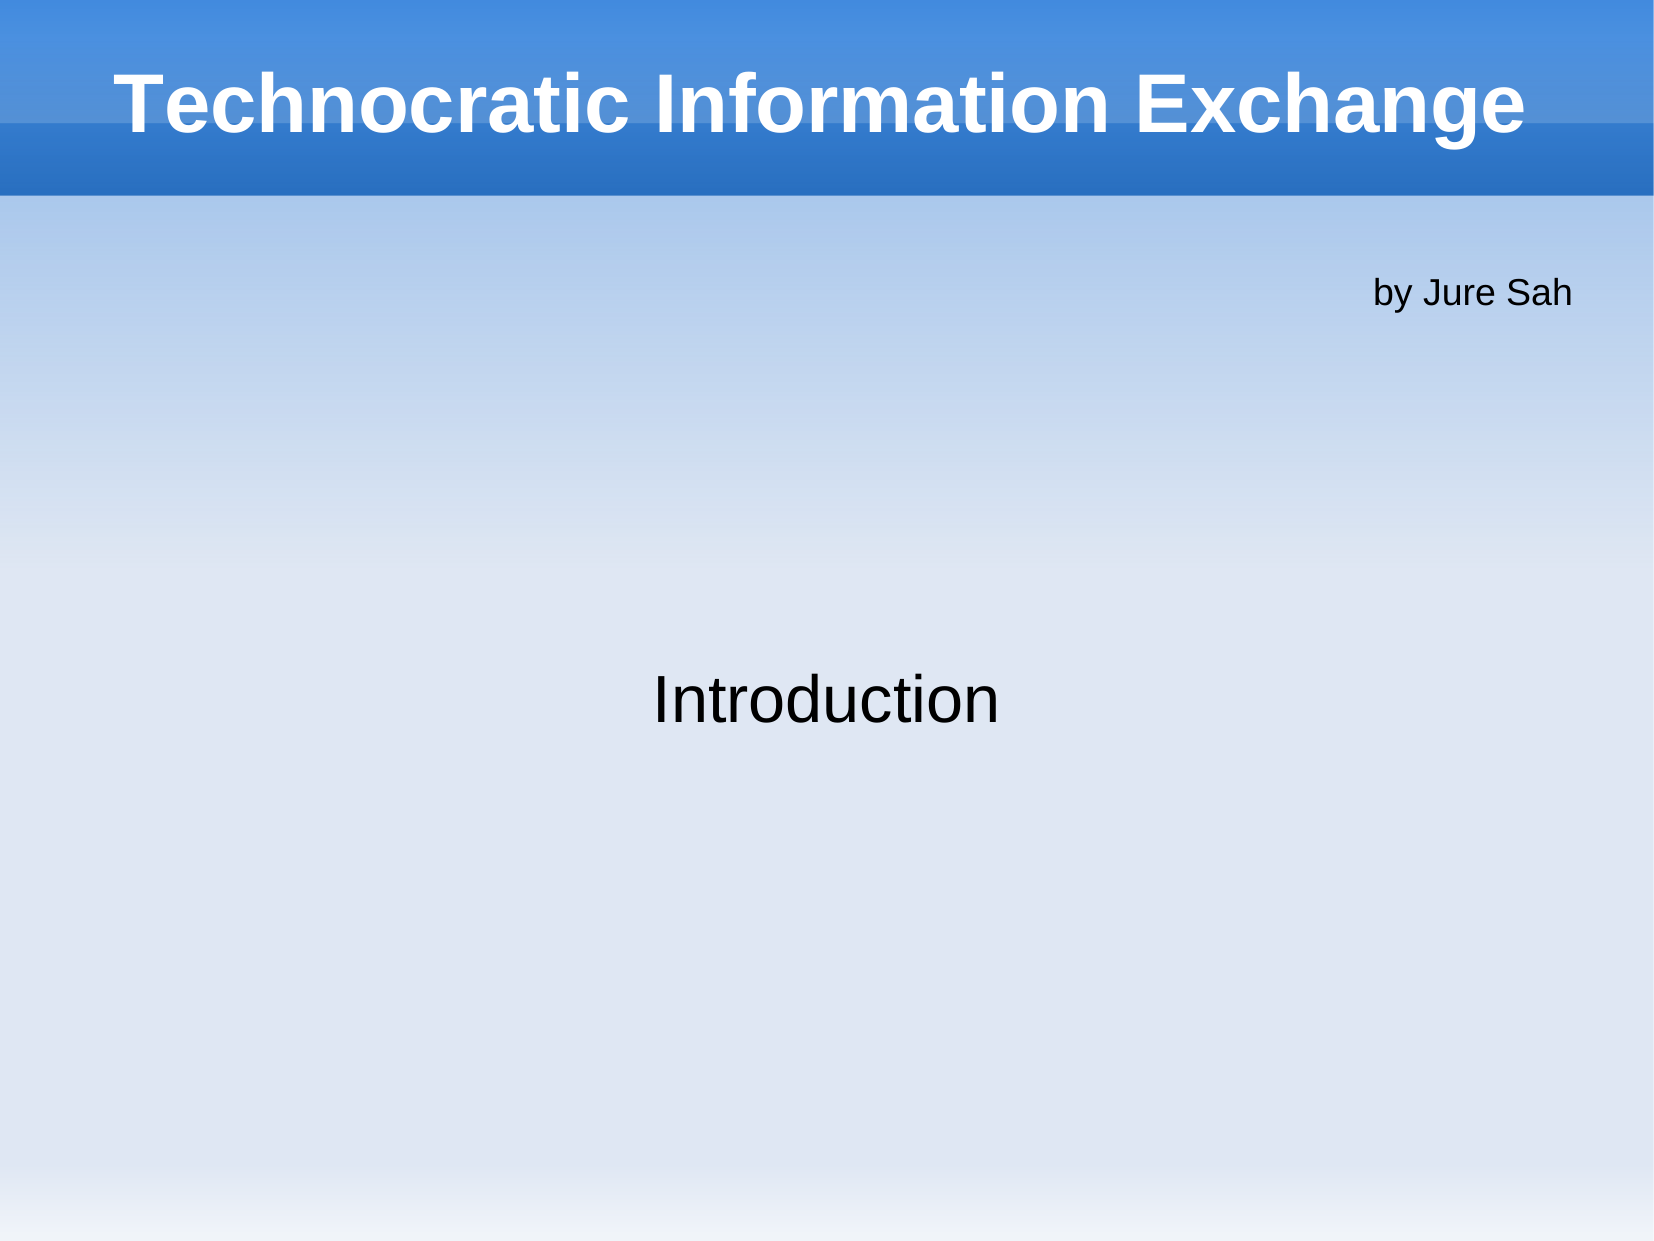

# Technocratic Information Exchange
by Jure Sah
Introduction